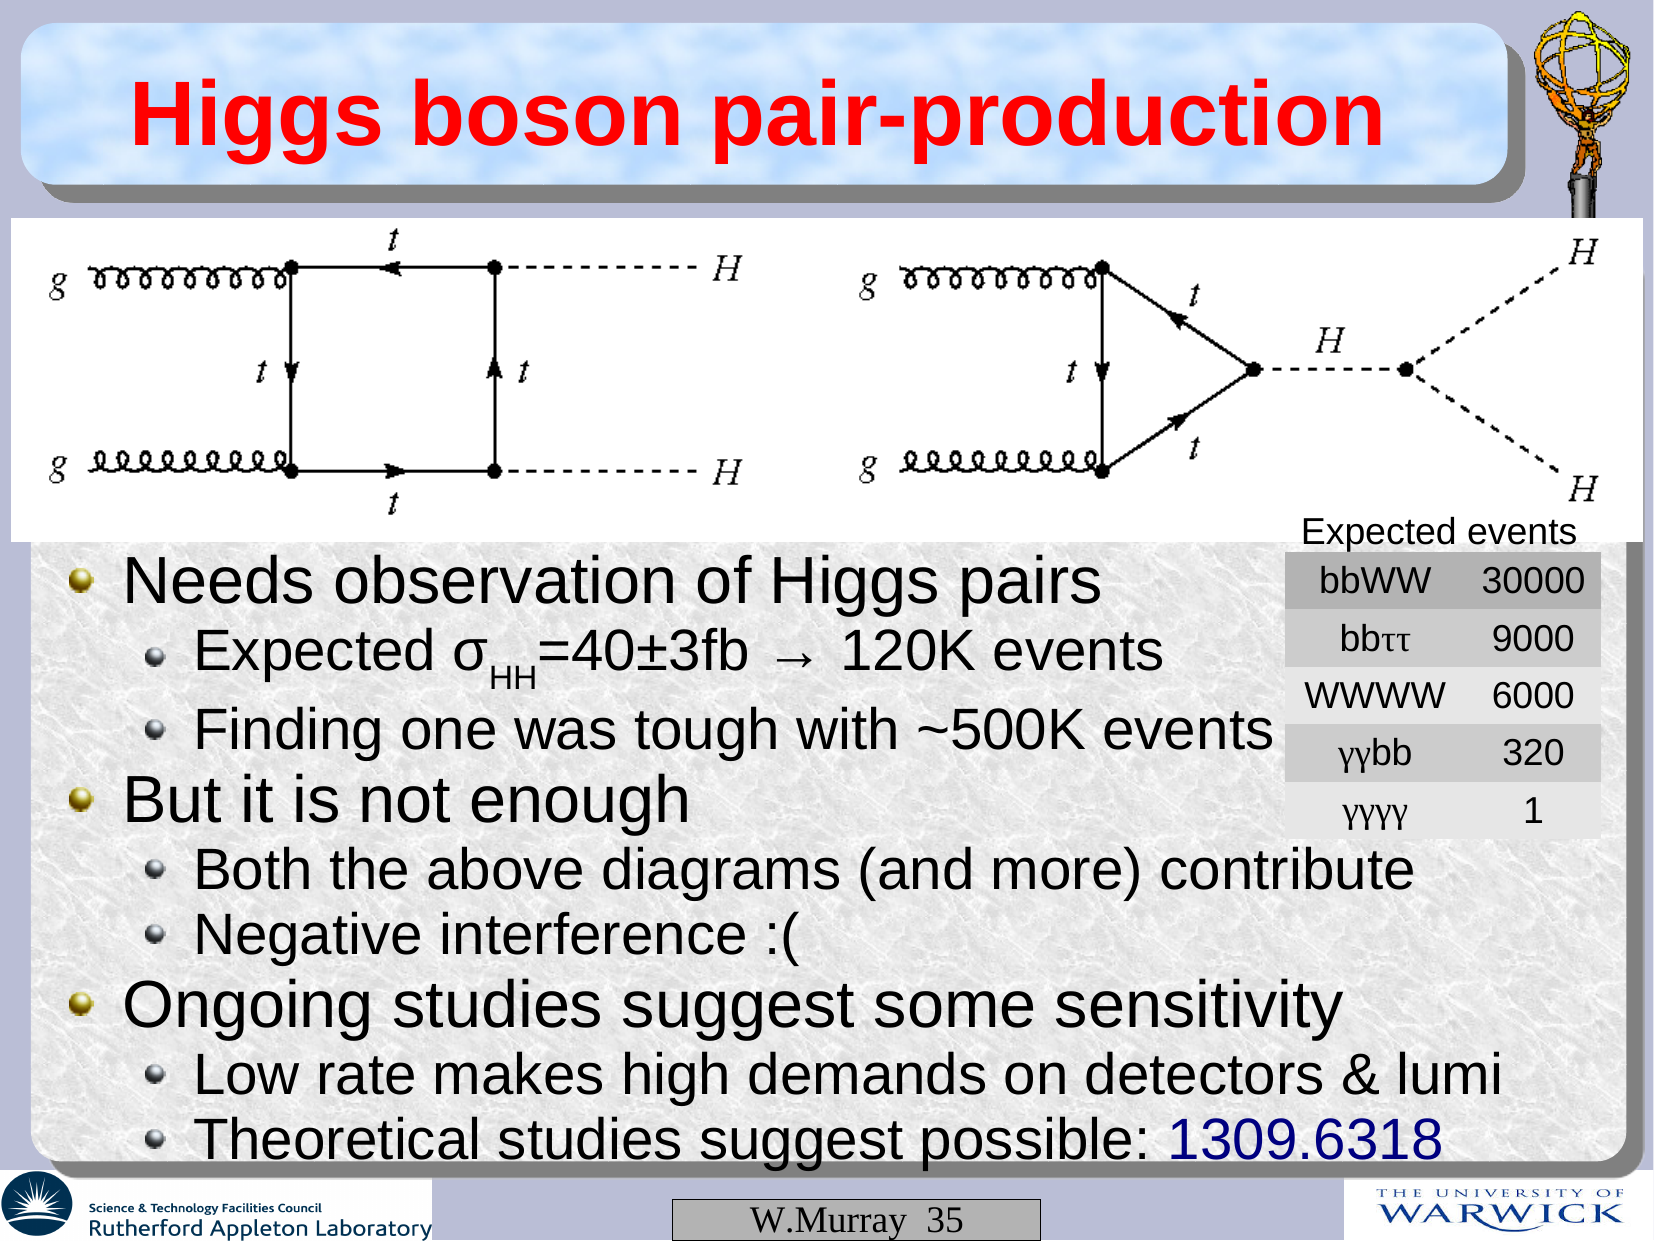

# Higgs boson pair-production
Expected events
Needs observation of Higgs pairs
Expected σHH=40±3fb → 120K events
Finding one was tough with ~500K events
But it is not enough
Both the above diagrams (and more) contribute
Negative interference :(
Ongoing studies suggest some sensitivity
Low rate makes high demands on detectors & lumi
Theoretical studies suggest possible: 1309.6318
| bbWW | 30000 |
| --- | --- |
| bbττ | 9000 |
| WWWW | 6000 |
| γγbb | 320 |
| γγγγ | 1 |